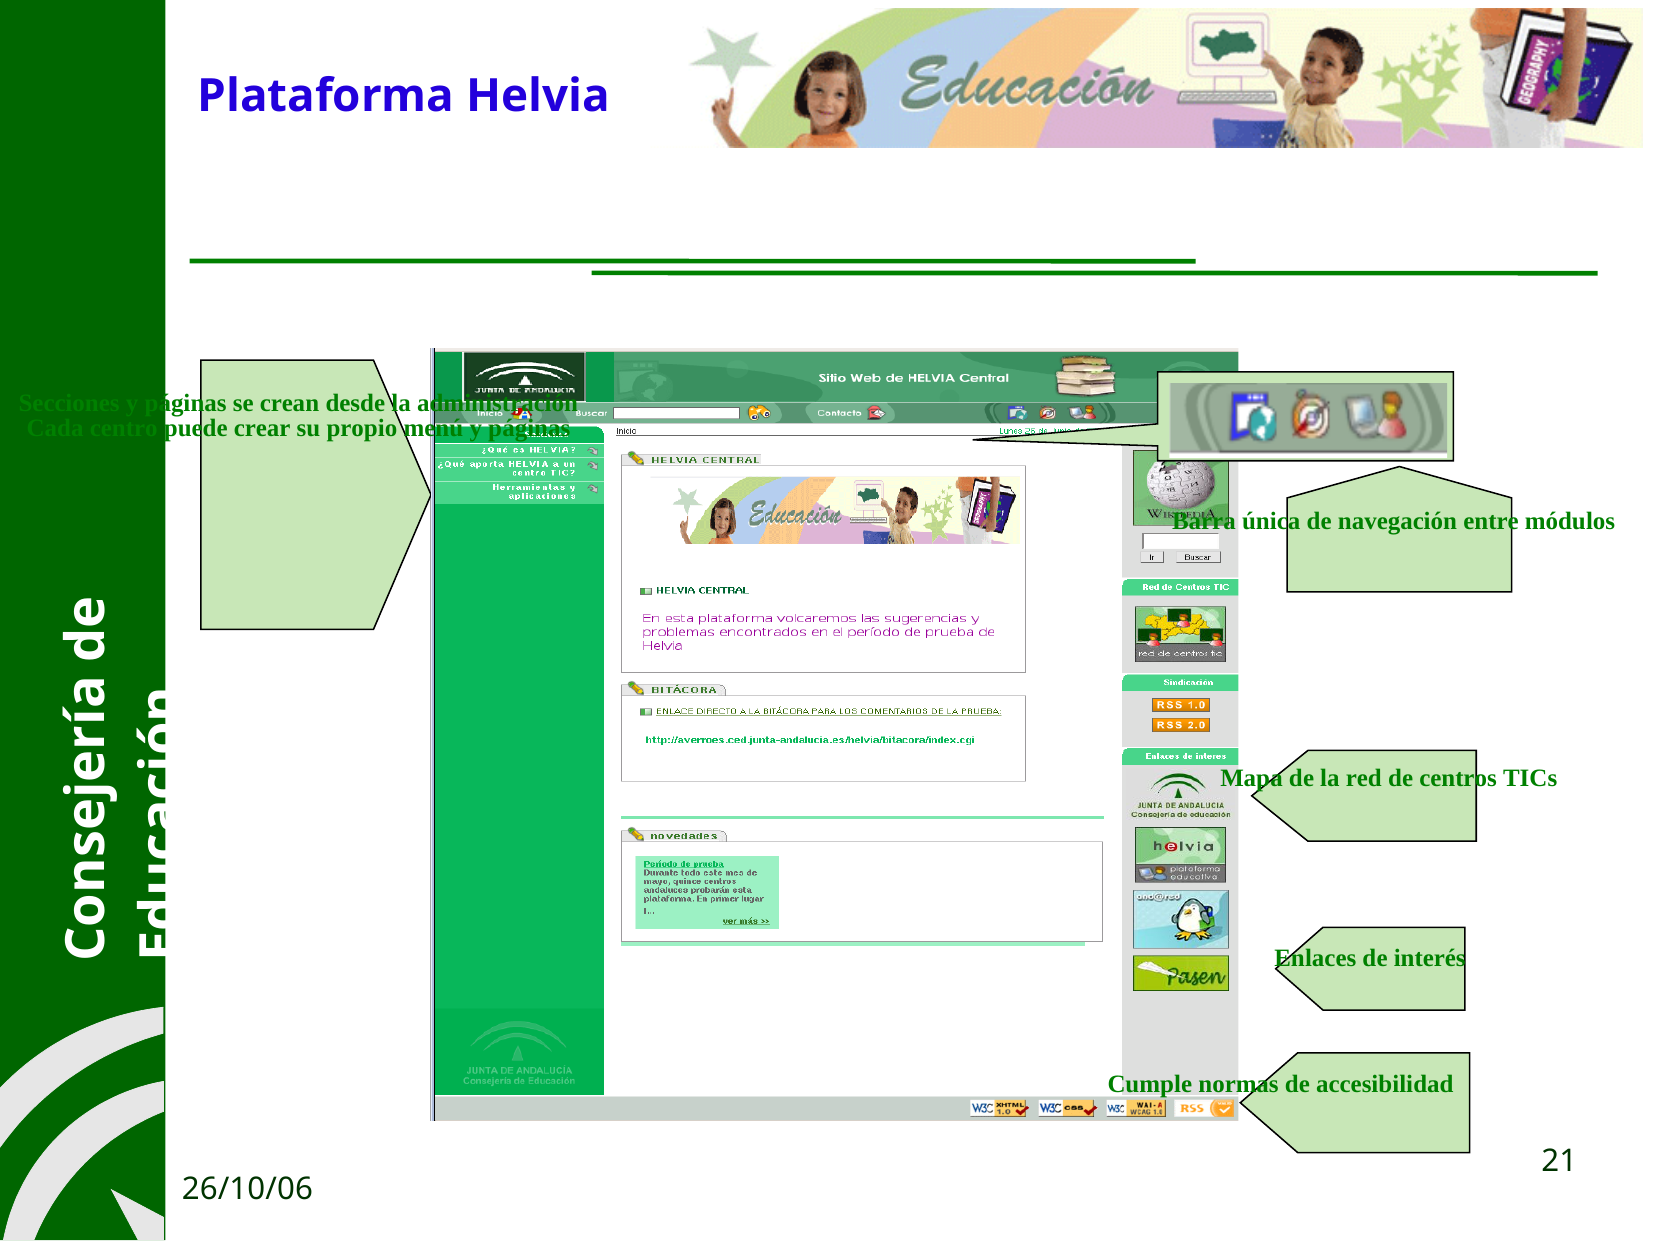

Plataforma Helvia
Secciones y páginas se crean desde la administración
Cada centro puede crear su propio menú y páginas
Barra única de navegación entre módulos
Mapa de la red de centros TICs
Enlaces de interés
Cumple normas de accesibilidad
21